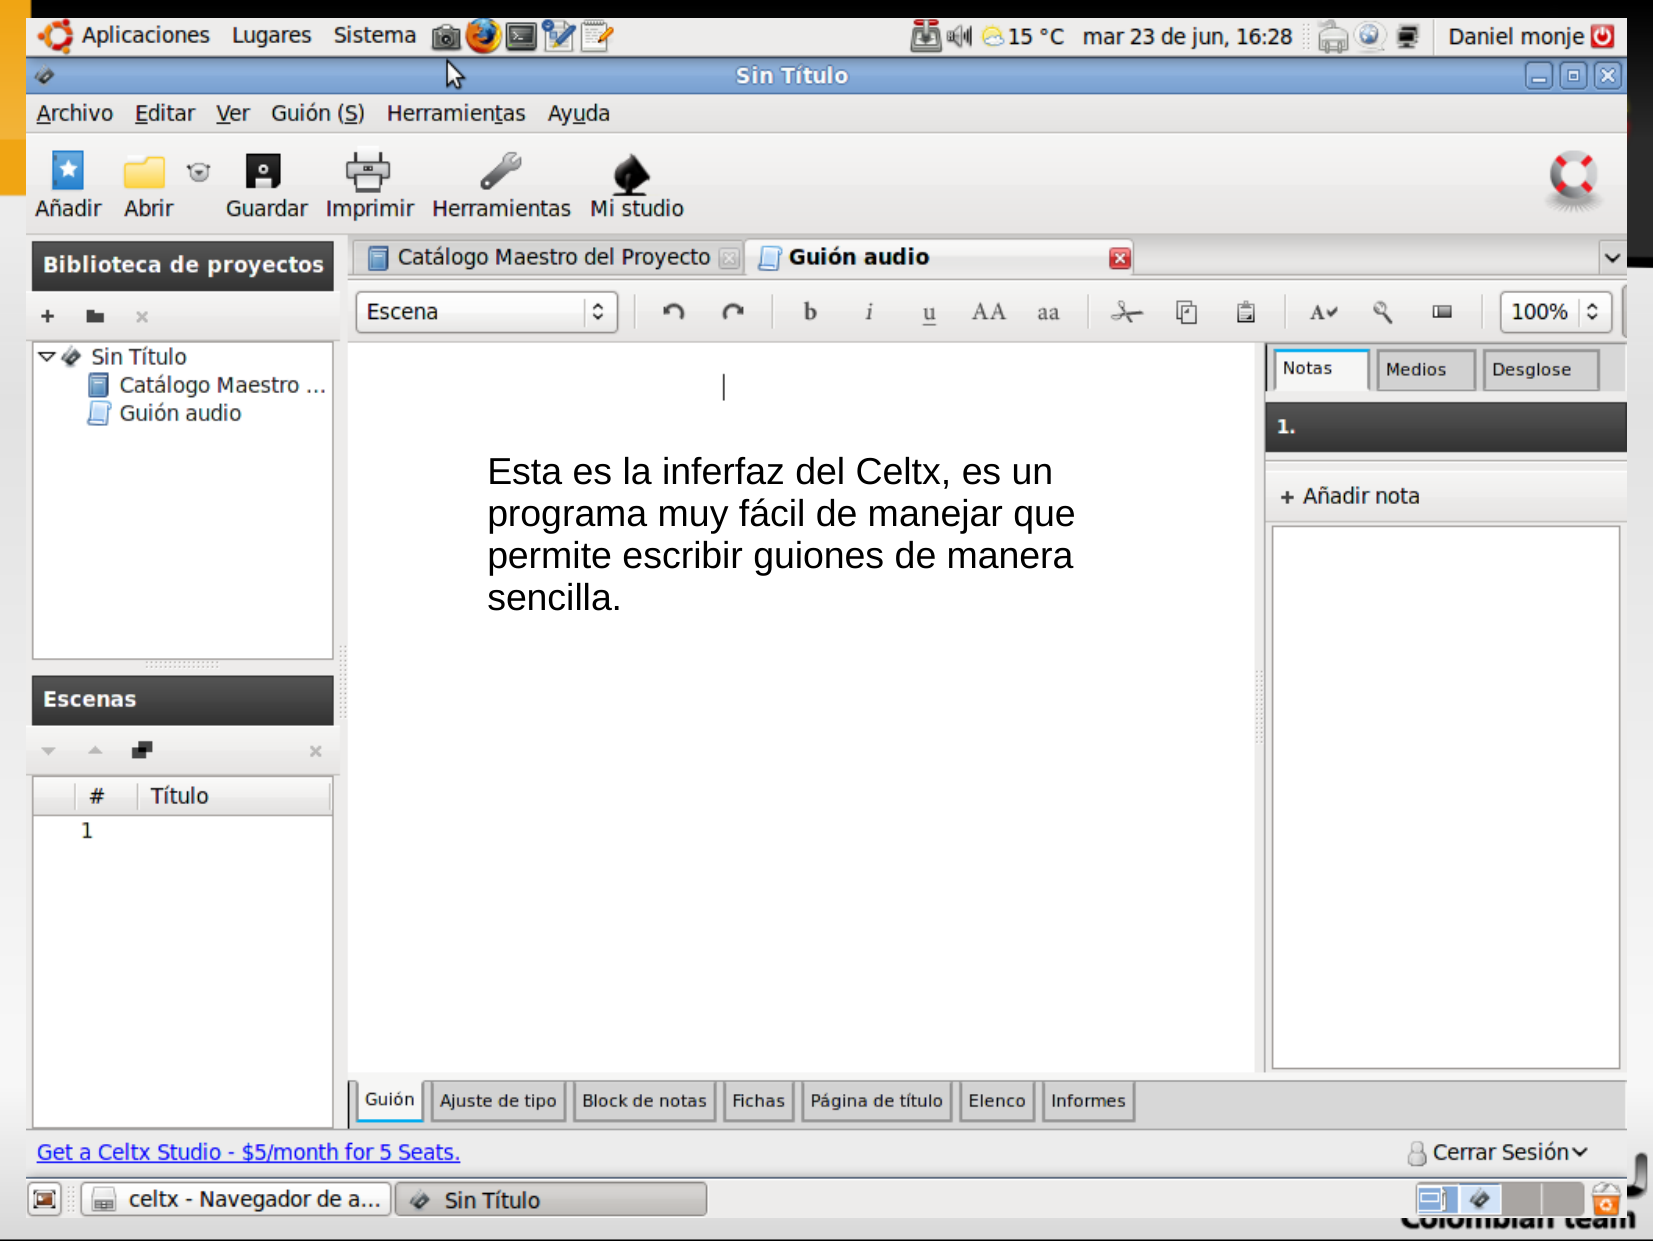

#
Esta es la inferfaz del Celtx, es un programa muy fácil de manejar que permite escribir guiones de manera sencilla.